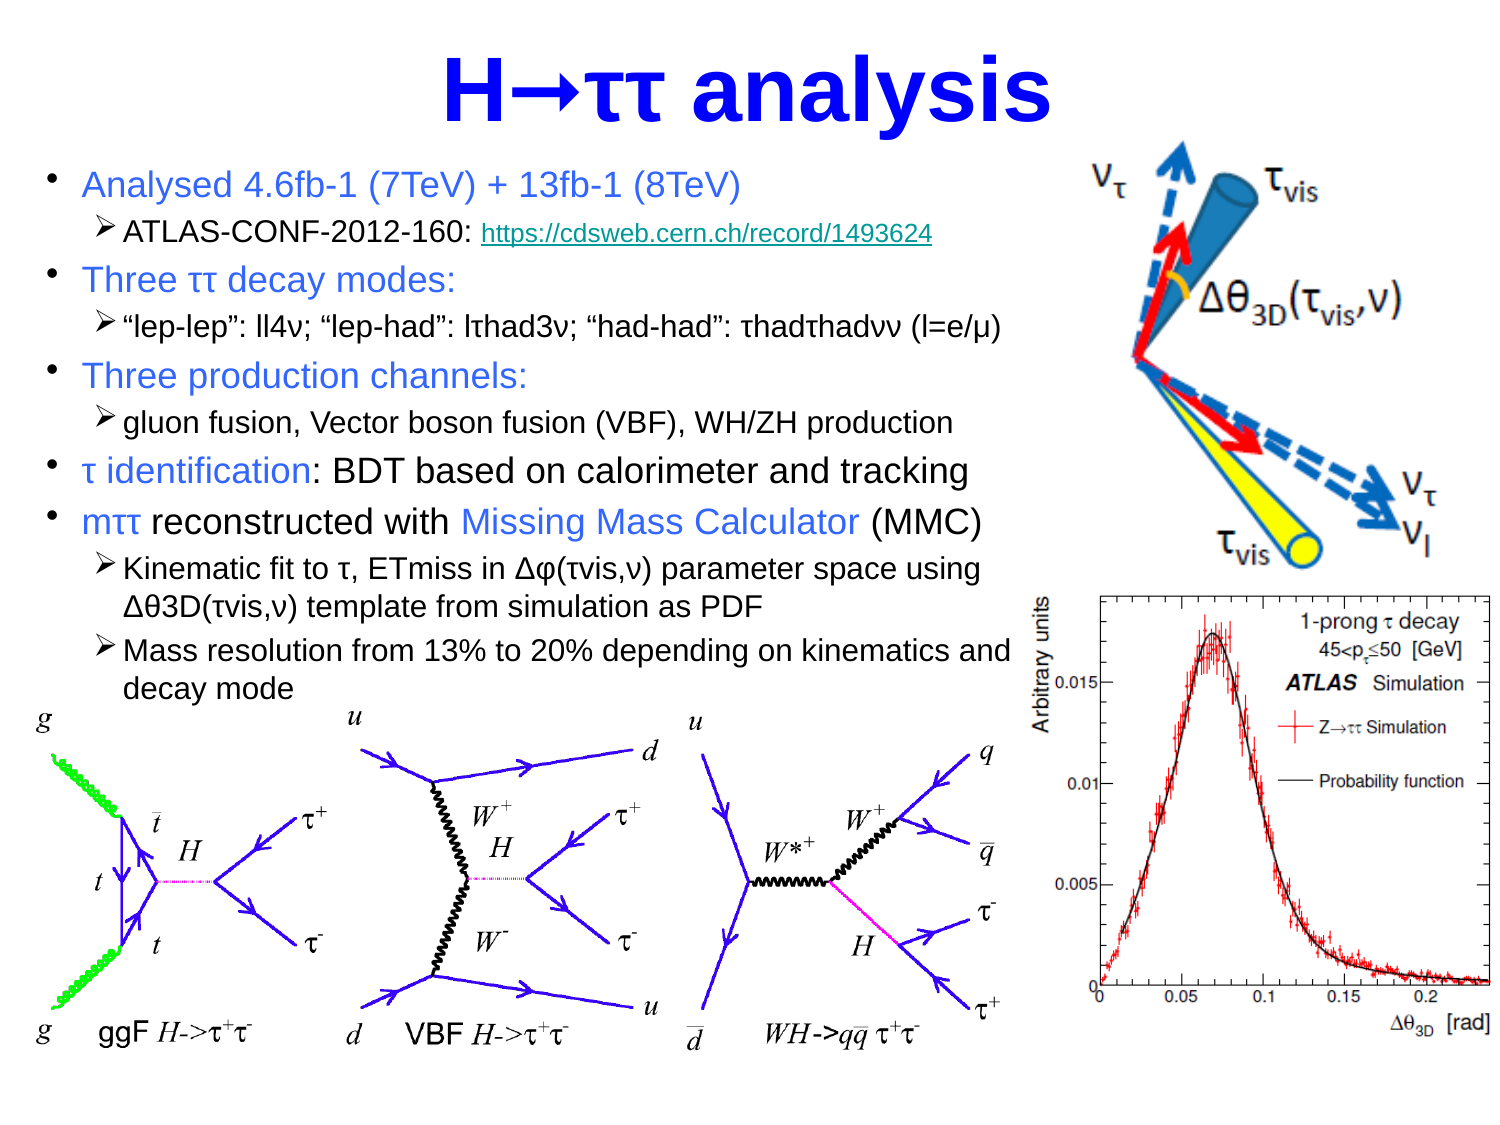

# H➞ττ analysis
Analysed 4.6fb-1 (7TeV) + 13fb-1 (8TeV)
ATLAS-CONF-2012-160: https://cdsweb.cern.ch/record/1493624
Three ττ decay modes:
“lep-lep”: ll4ν; “lep-had”: lτhad3ν; “had-had”: τhadτhadνν (l=e/μ)
Three production channels:
gluon fusion, Vector boson fusion (VBF), WH/ZH production
τ identification: BDT based on calorimeter and tracking
mττ reconstructed with Missing Mass Calculator (MMC)
Kinematic fit to τ, ETmiss in Δφ(τvis,ν) parameter space using Δθ3D(τvis,ν) template from simulation as PDF
Mass resolution from 13% to 20% depending on kinematics and decay mode